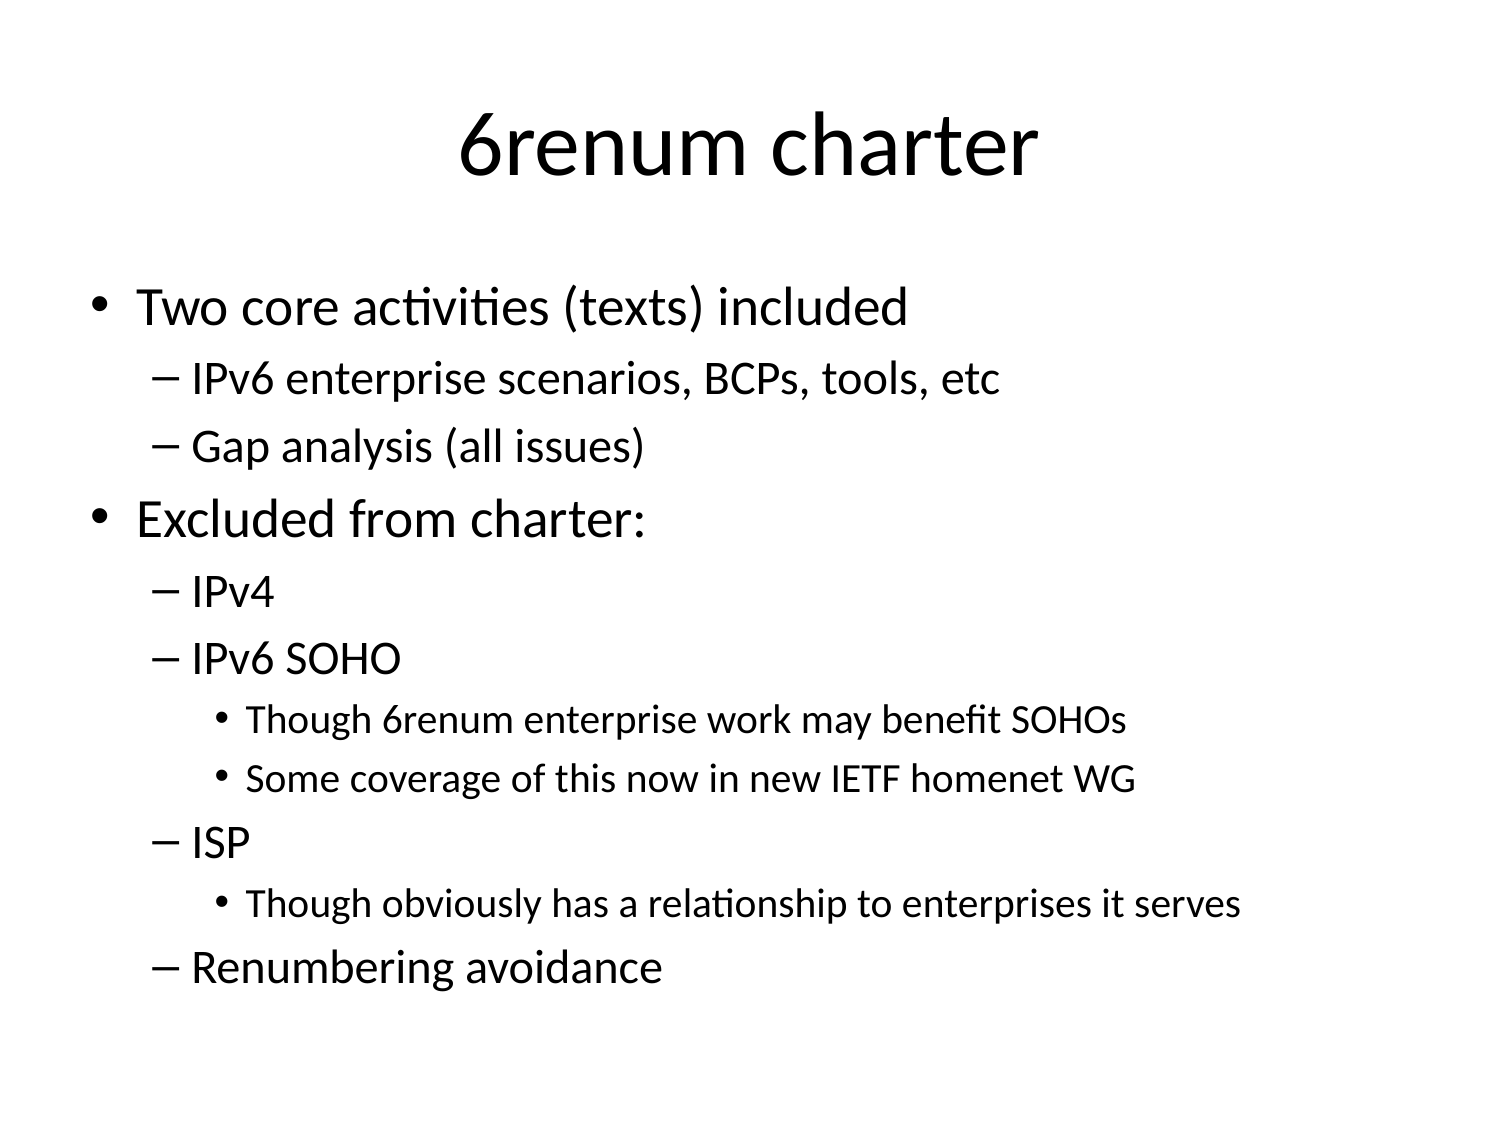

# 6renum charter
Two core activities (texts) included
IPv6 enterprise scenarios, BCPs, tools, etc
Gap analysis (all issues)
Excluded from charter:
IPv4
IPv6 SOHO
Though 6renum enterprise work may benefit SOHOs
Some coverage of this now in new IETF homenet WG
ISP
Though obviously has a relationship to enterprises it serves
Renumbering avoidance